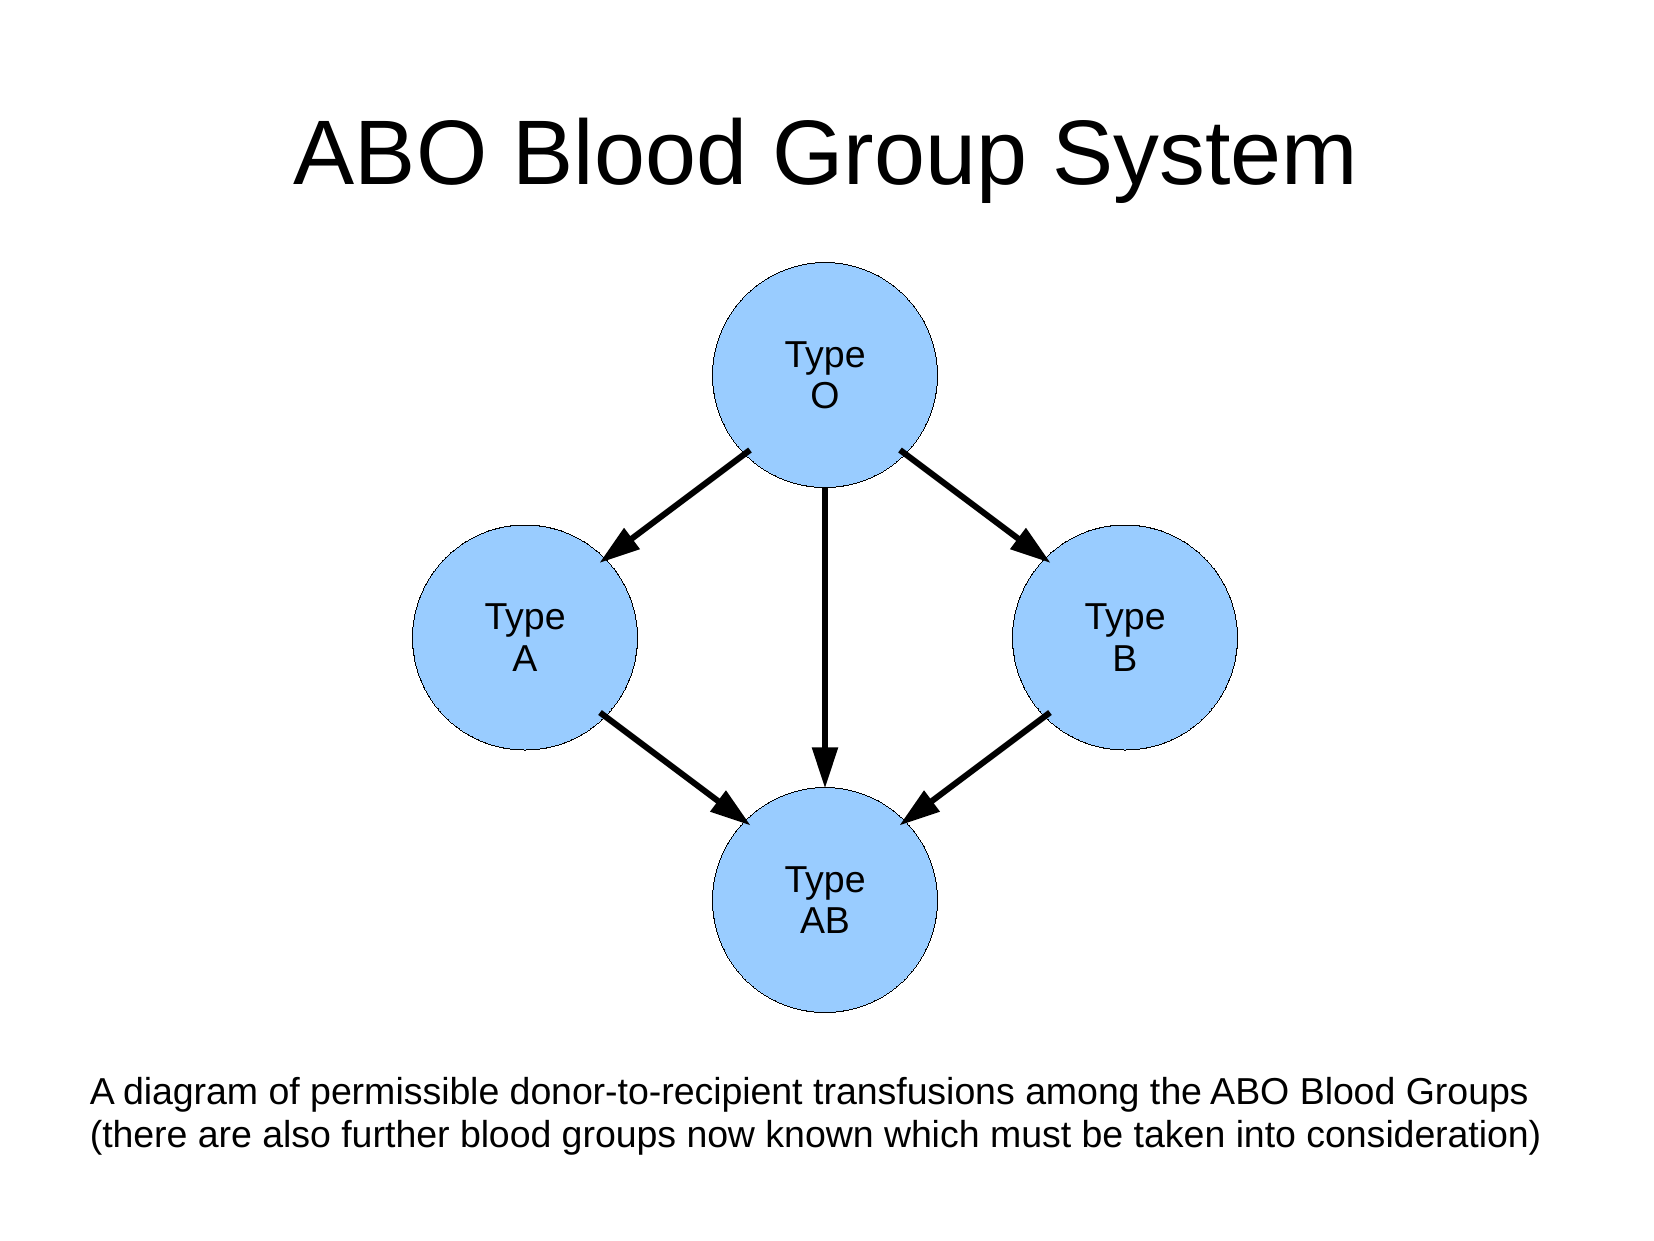

# ABO Blood Group System
Type
O
Type
A
Type
B
Type
AB
A diagram of permissible donor-to-recipient transfusions among the ABO Blood Groups
(there are also further blood groups now known which must be taken into consideration)